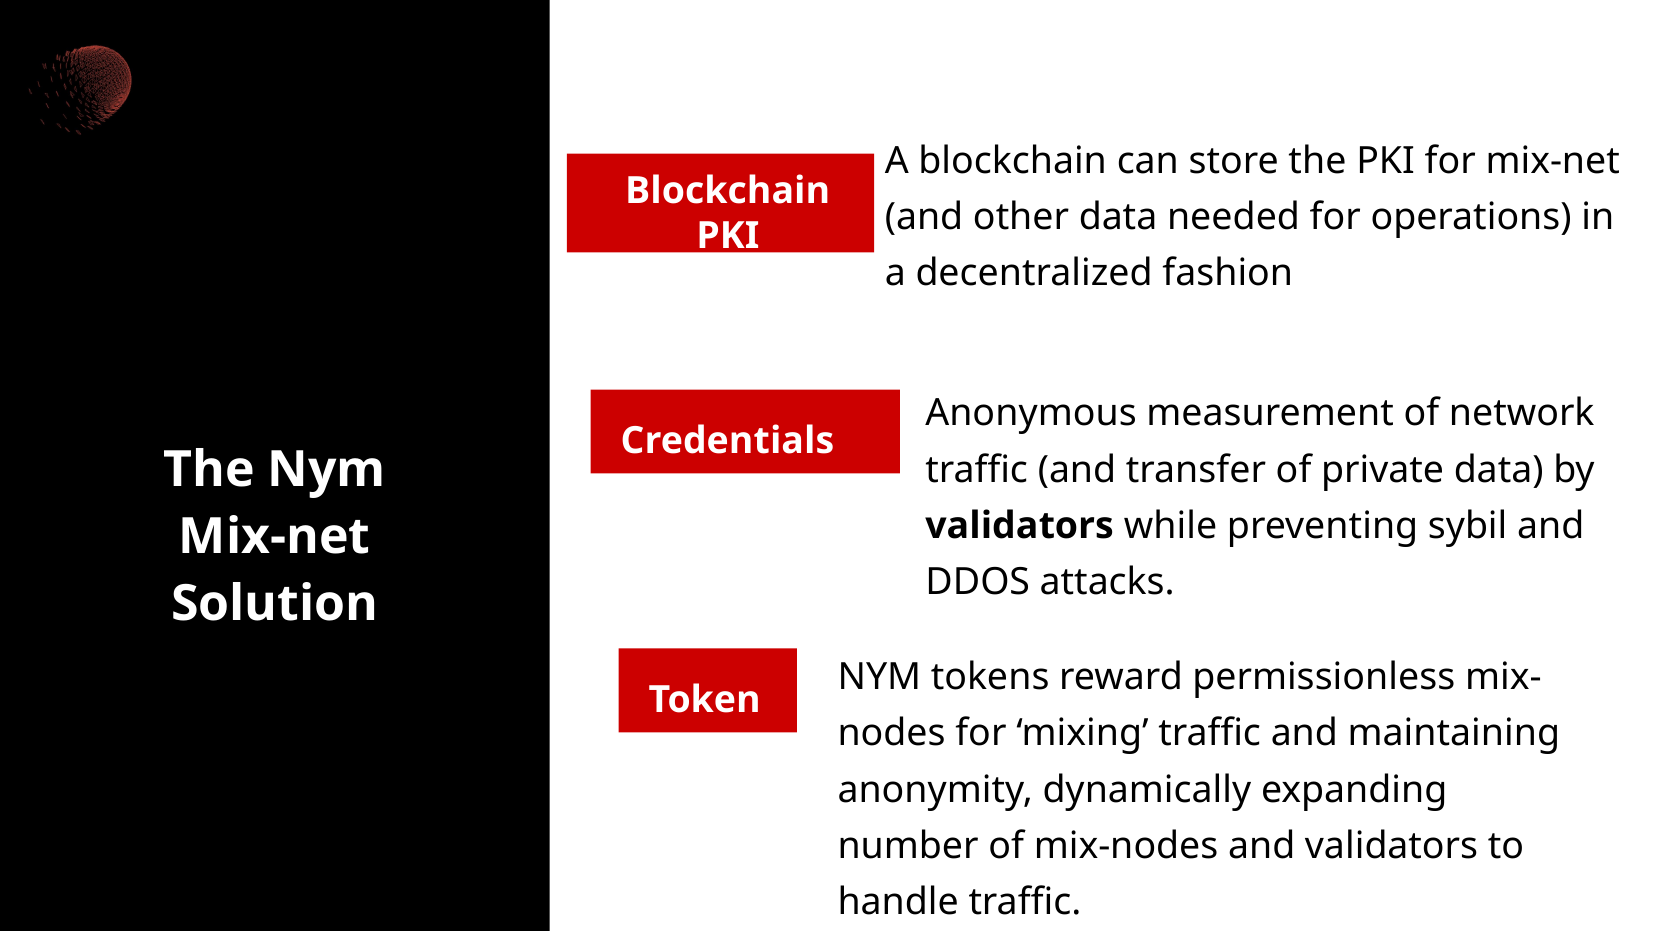

A blockchain can store the PKI for mix-net (and other data needed for operations) in a decentralized fashion
Blockchain PKI
Anonymous measurement of network traffic (and transfer of private data) by validators while preventing sybil and DDOS attacks.
Credentials
# The Nym Mix-net Solution
NYM tokens reward permissionless mix-nodes for ‘mixing’ traffic and maintaining anonymity, dynamically expanding number of mix-nodes and validators to handle traffic.
Token